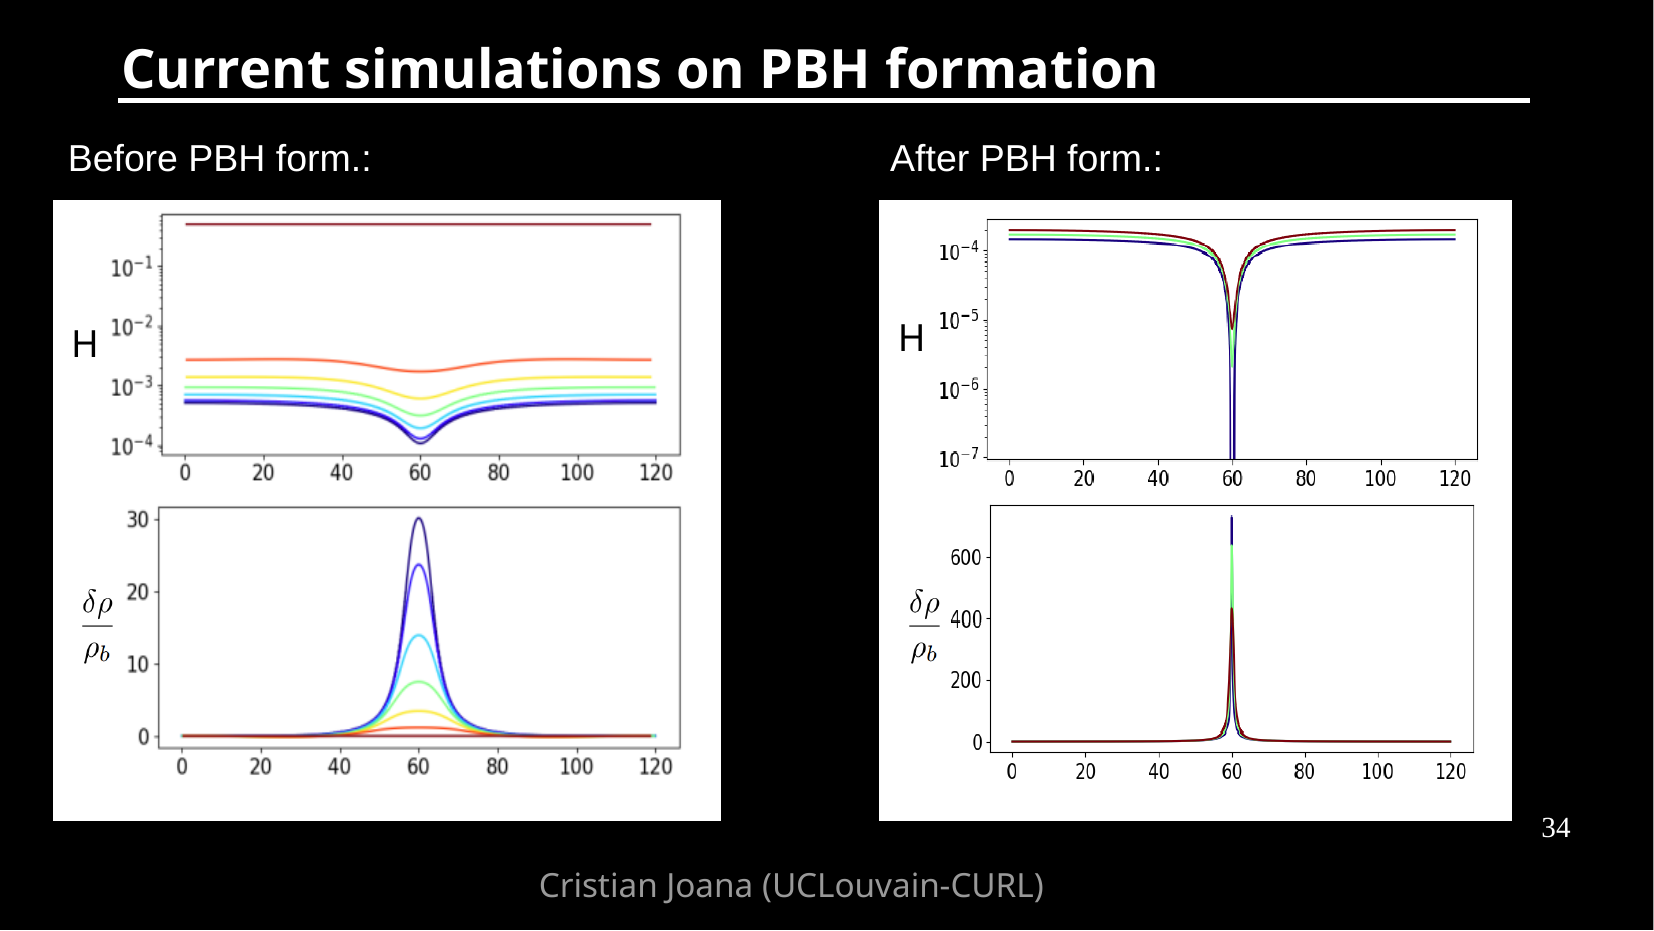

Current simulations on PBH formation
After PBH form.:
Before PBH form.:
H
H
34
Cristian Joana (UCLouvain-CURL)